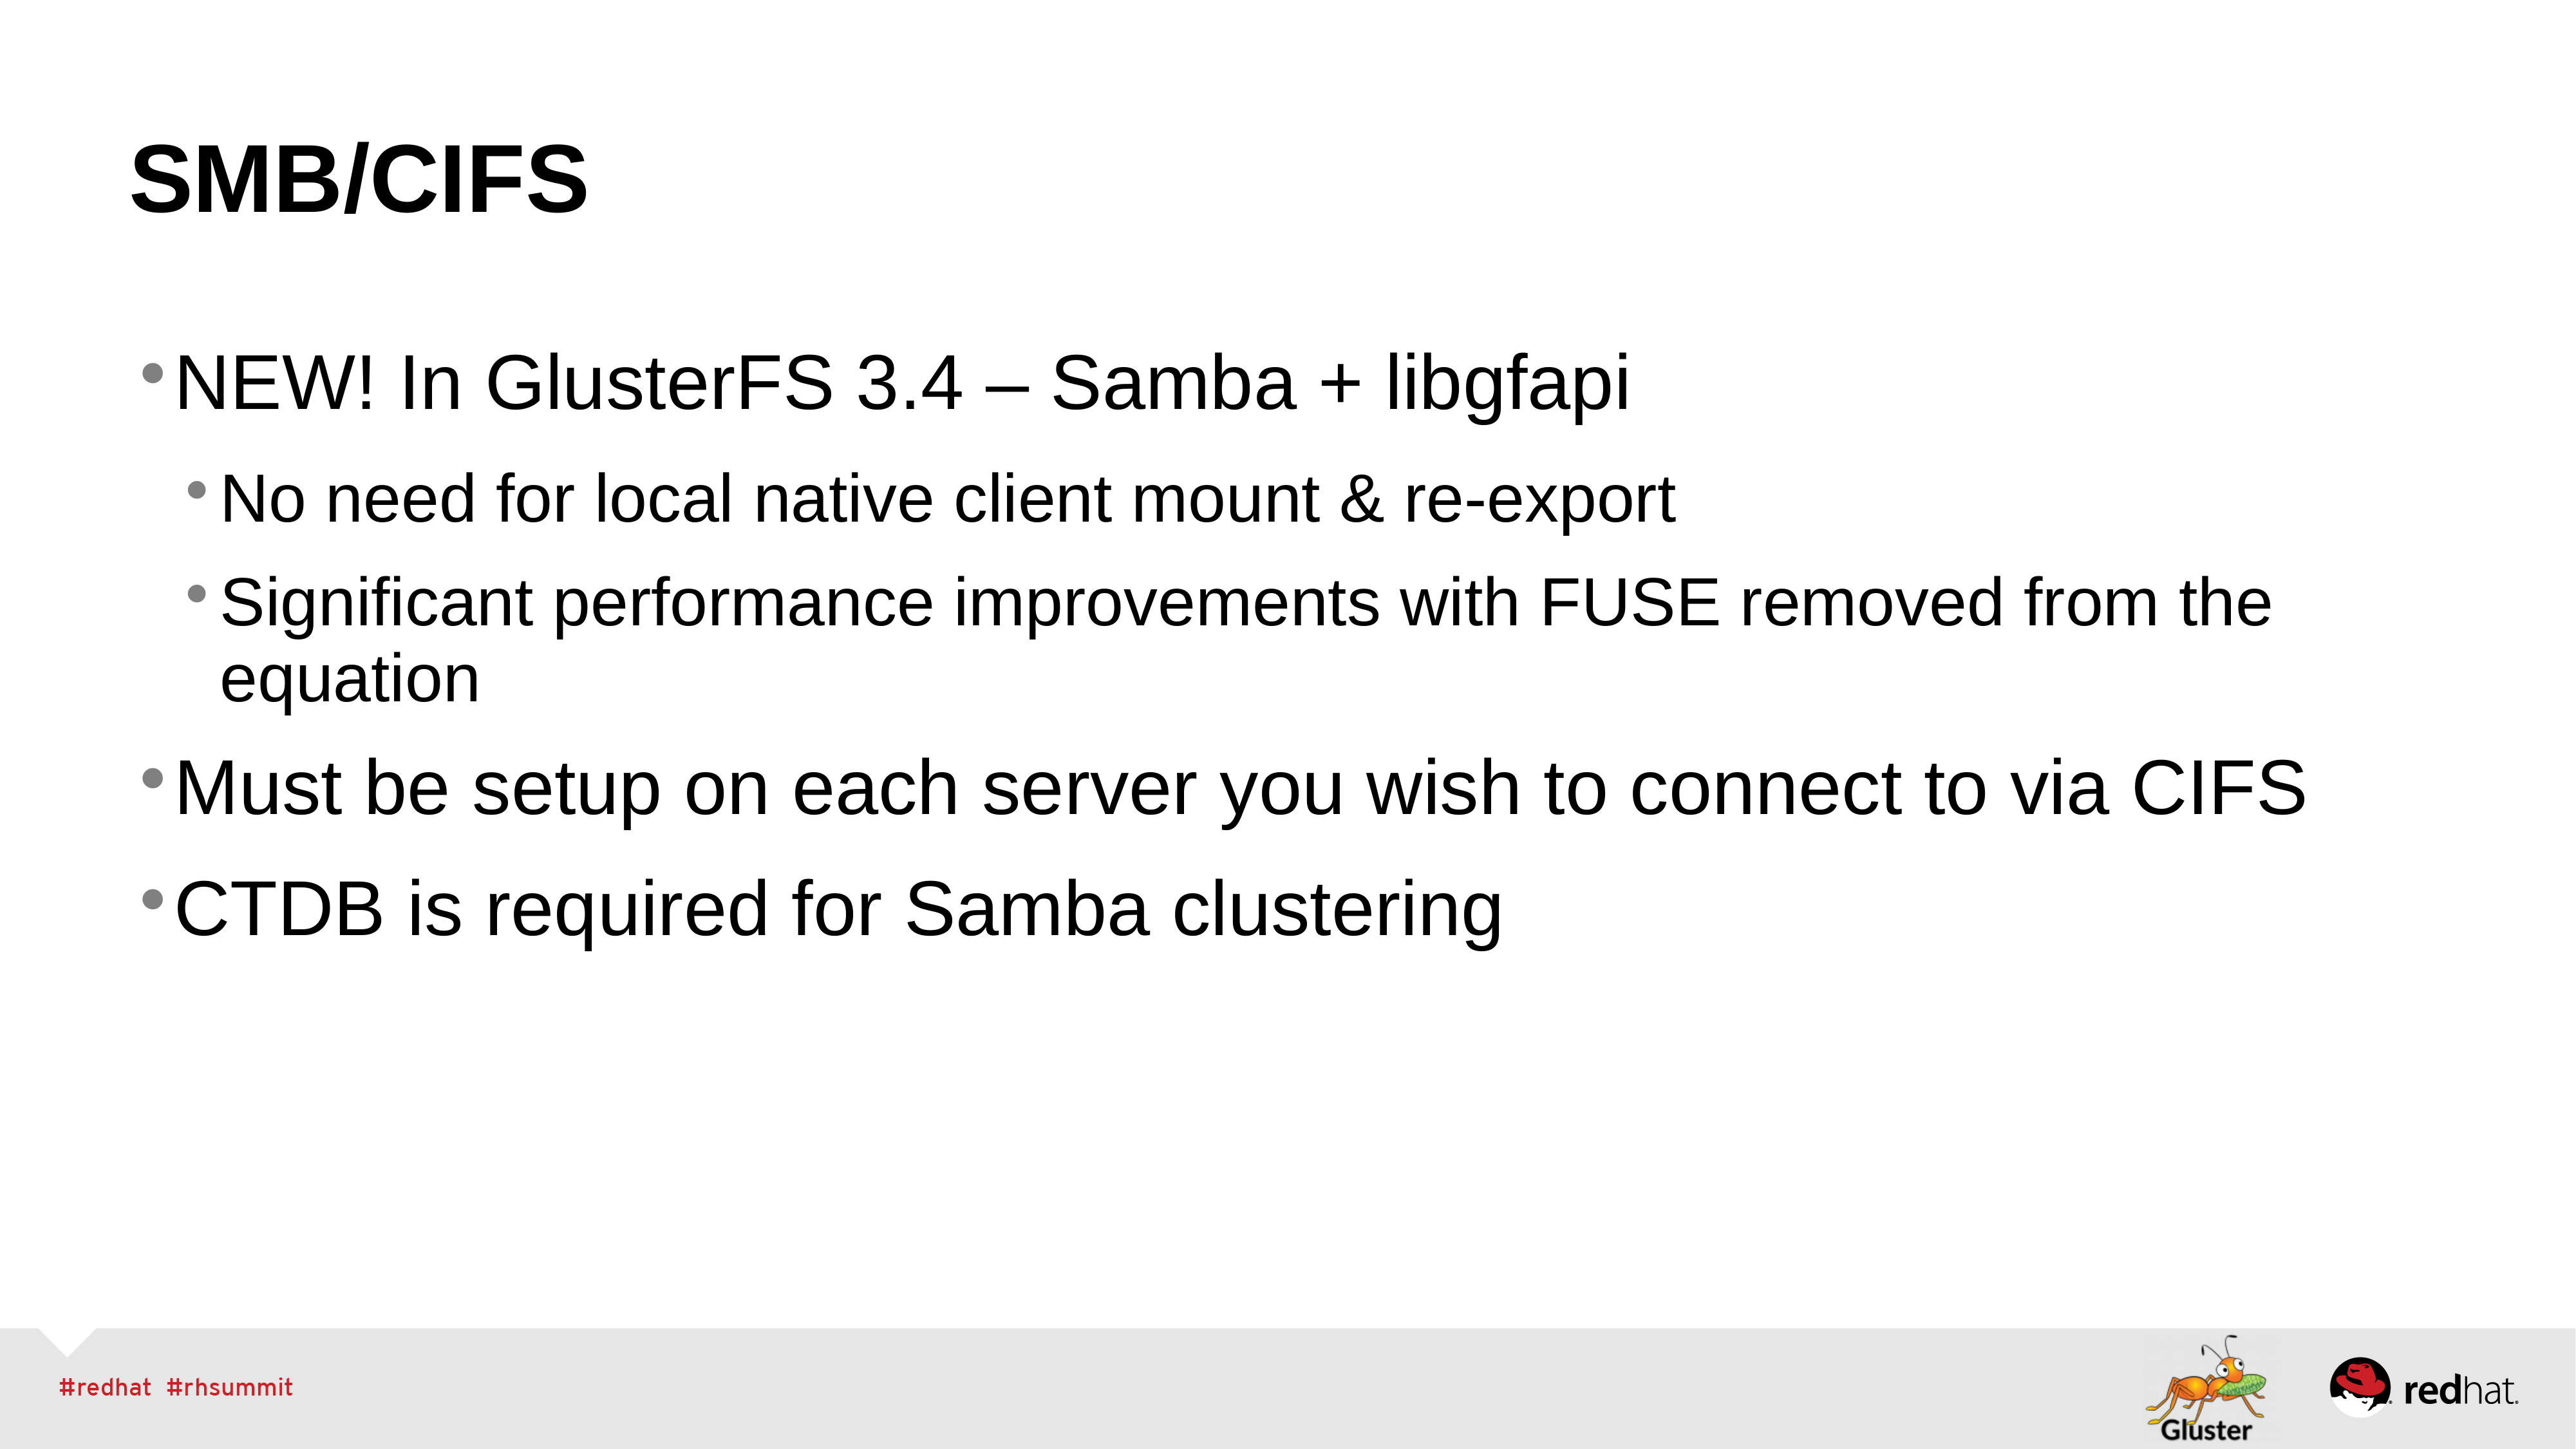

# SMB/CIFS
NEW! In GlusterFS 3.4 – Samba + libgfapi
No need for local native client mount & re-export
Significant performance improvements with FUSE removed from the equation
Must be setup on each server you wish to connect to via CIFS
CTDB is required for Samba clustering